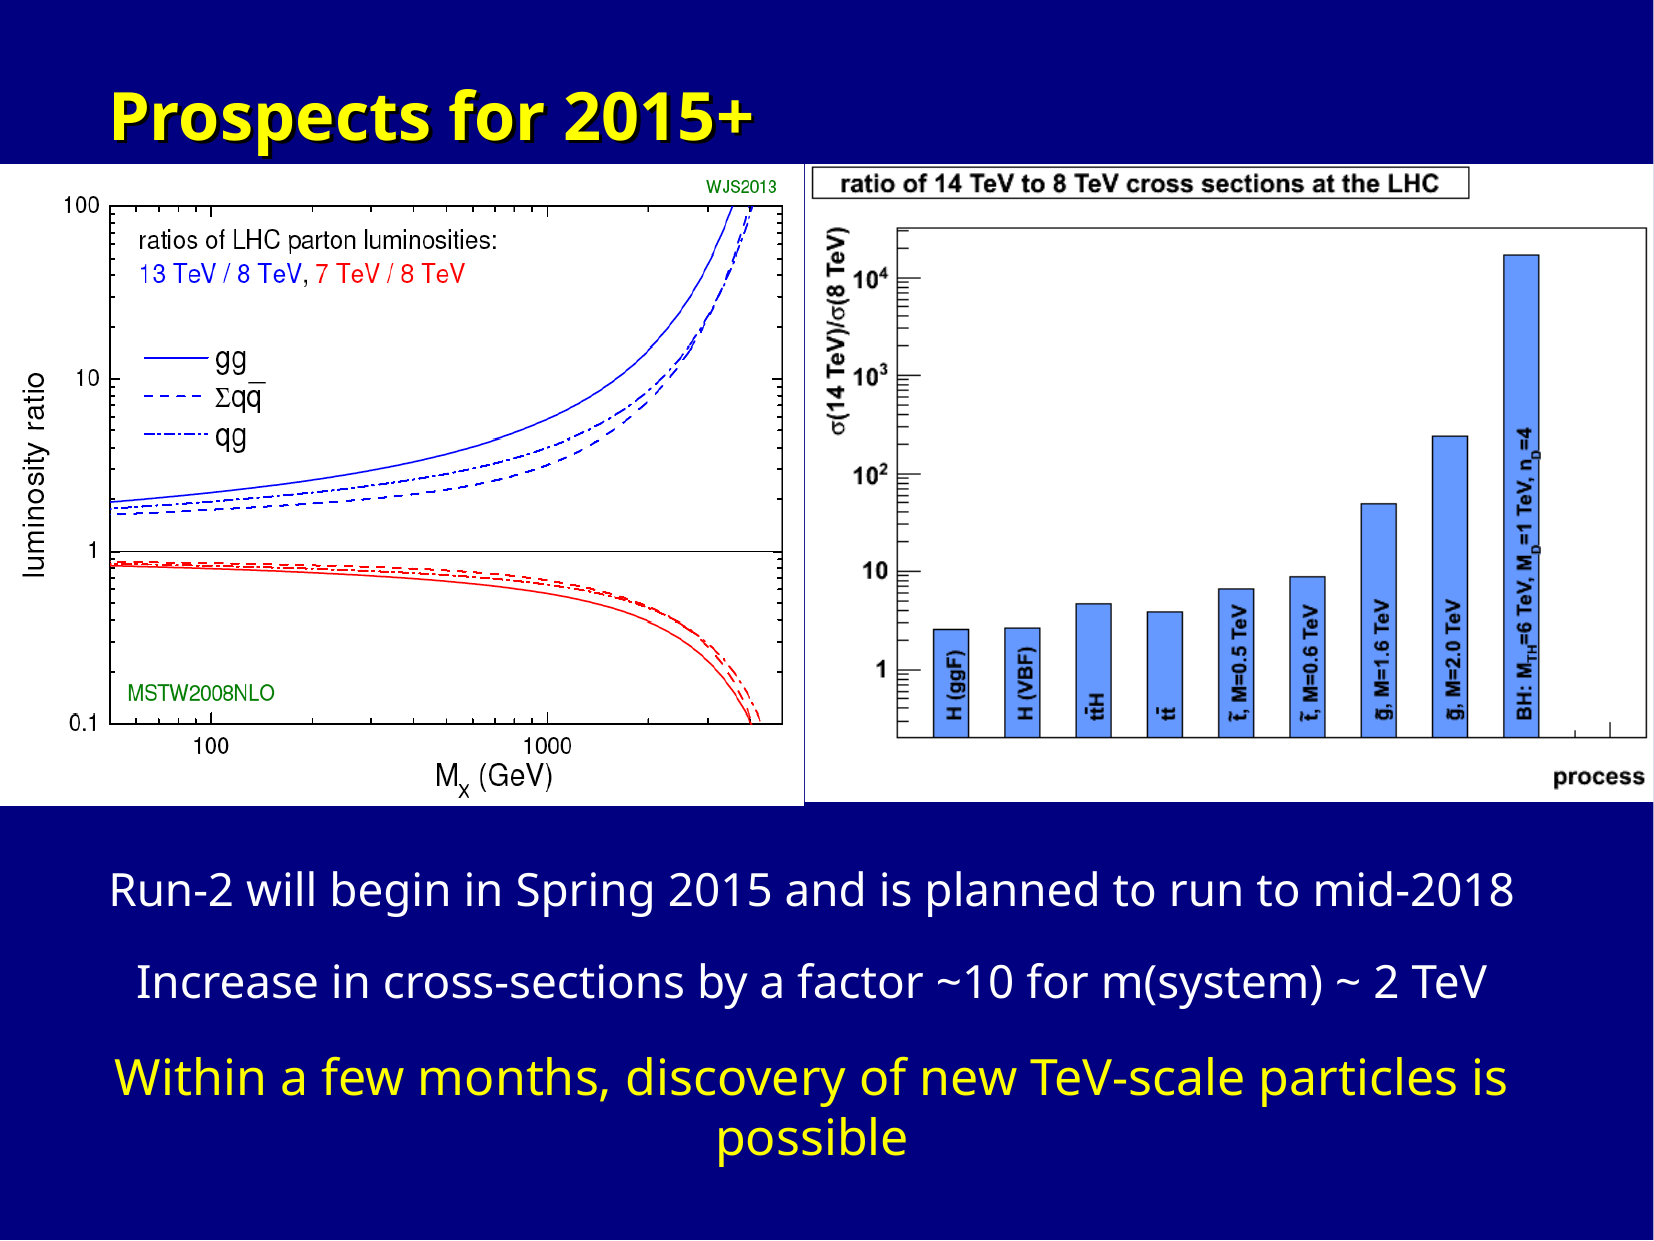

Prospects for 2015+
Run-2 will begin in Spring 2015 and is planned to run to mid-2018
Increase in cross-sections by a factor ~10 for m(system) ~ 2 TeV
Within a few months, discovery of new TeV-scale particles is possible